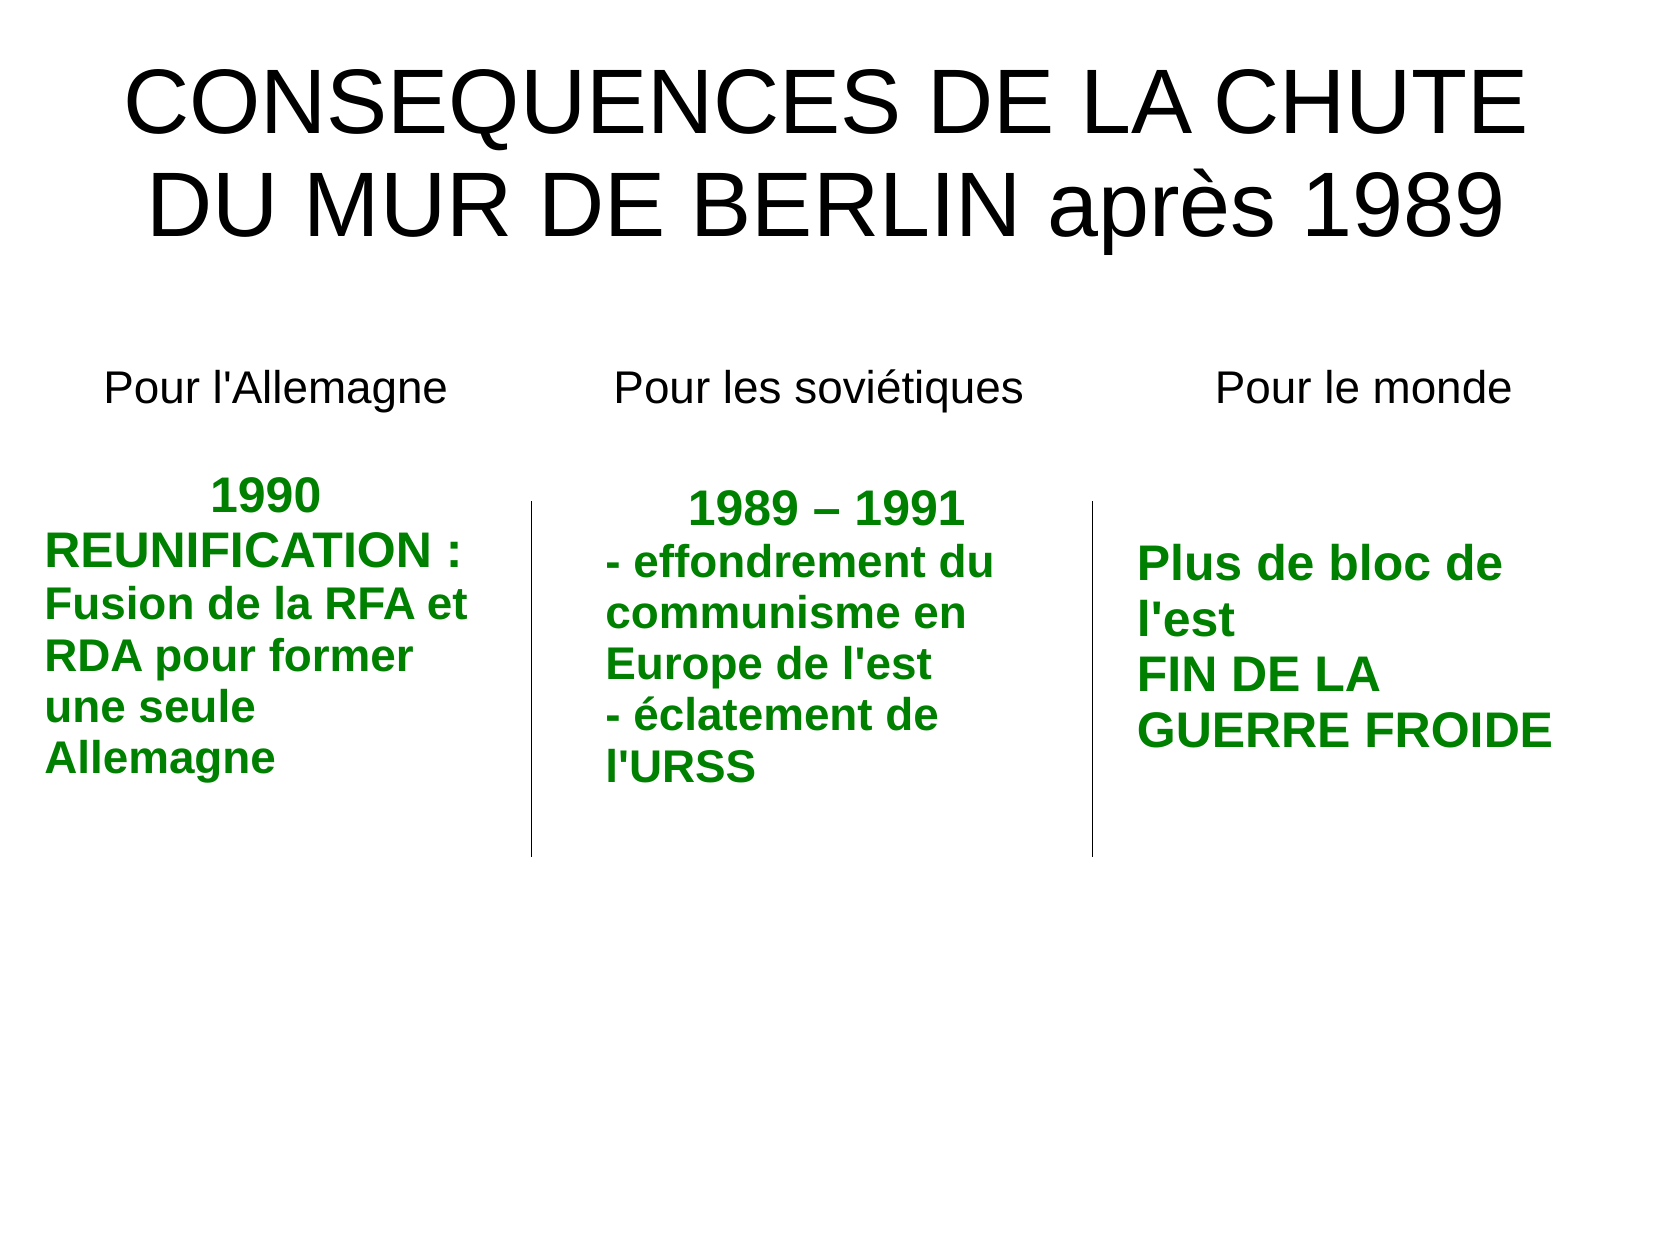

# CONSEQUENCES DE LA CHUTE DU MUR DE BERLIN après 1989
Pour l'Allemagne Pour les soviétiques Pour le monde
1990
REUNIFICATION :
Fusion de la RFA et RDA pour former une seule Allemagne
Plus de bloc de l'est
FIN DE LA GUERRE FROIDE
1989 – 1991
- effondrement du communisme en Europe de l'est
- éclatement de l'URSS